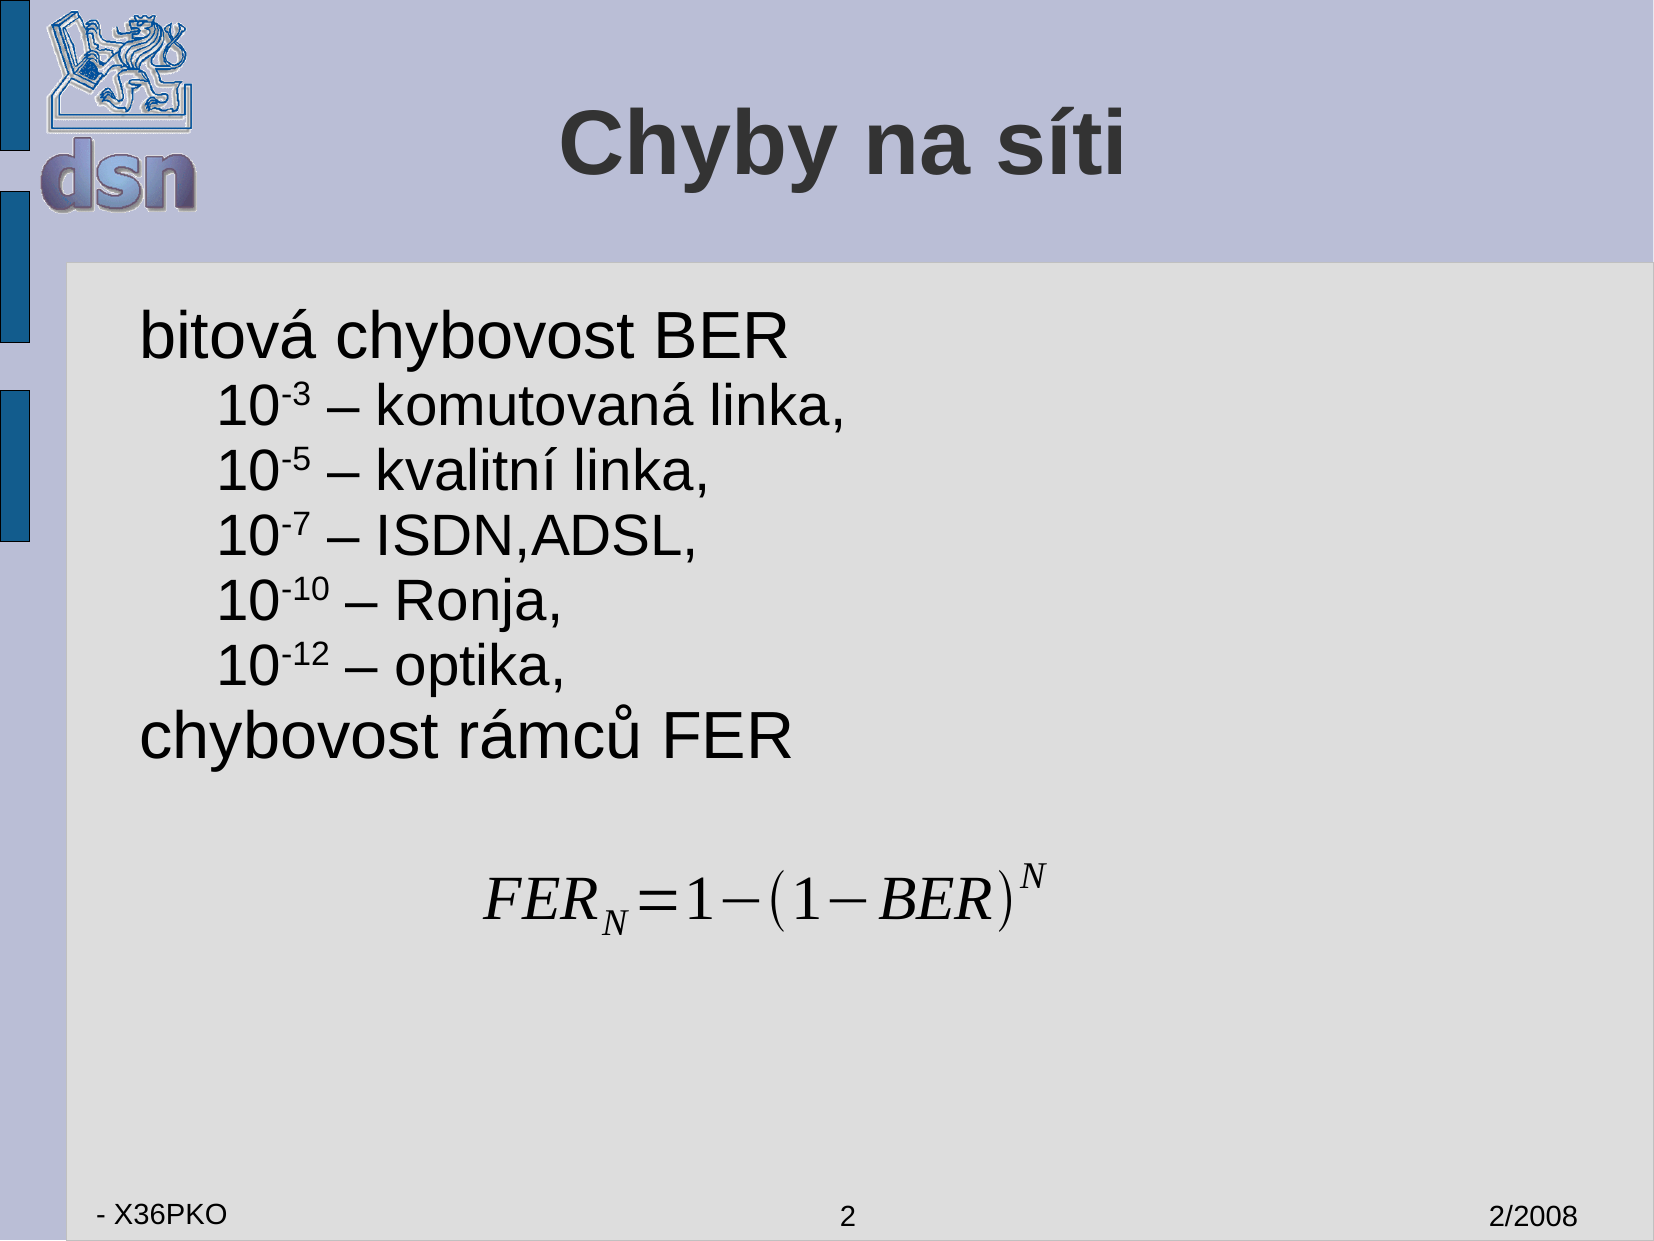

# Chyby na síti
bitová chybovost BER
10-3 – komutovaná linka,
10-5 – kvalitní linka,
10-7 – ISDN,ADSL,
10-10 – Ronja,
10-12 – optika,
chybovost rámců FER